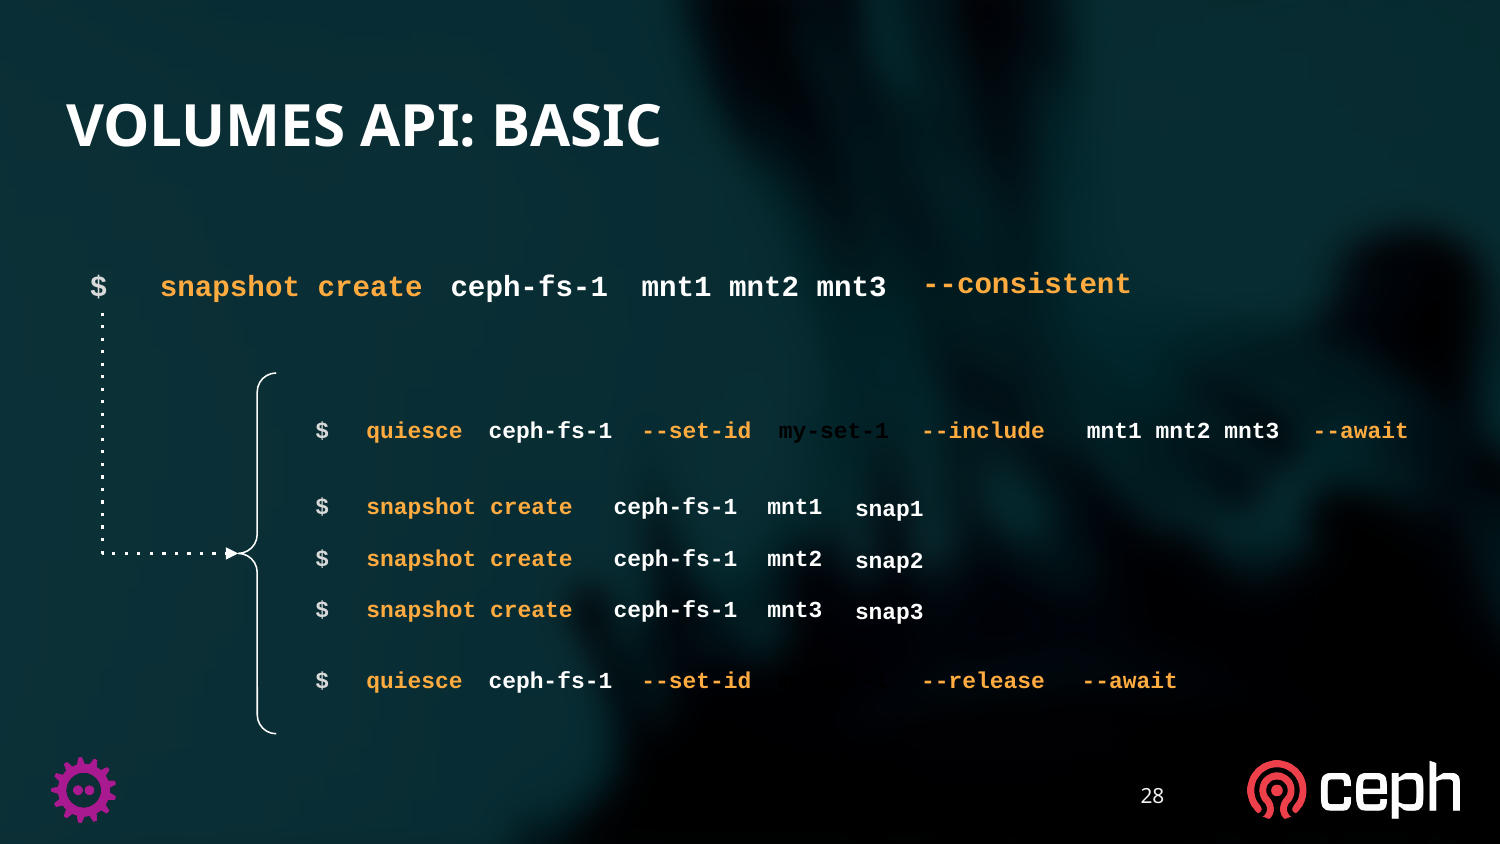

# VOLUMES API: BASIC
$
--consistent
snapshot create
ceph-fs-1
mnt1 mnt2 mnt3
$
--await
quiesce
ceph-fs-1
--set-id my-set-1
--include
mnt1 mnt2 mnt3
$
snapshot create
ceph-fs-1
mnt1
snap1
$
snapshot create
ceph-fs-1
mnt2
snap2
$
snapshot create
ceph-fs-1
mnt3
snap3
$
quiesce
ceph-fs-1
--set-id my-set-1
--release
--await